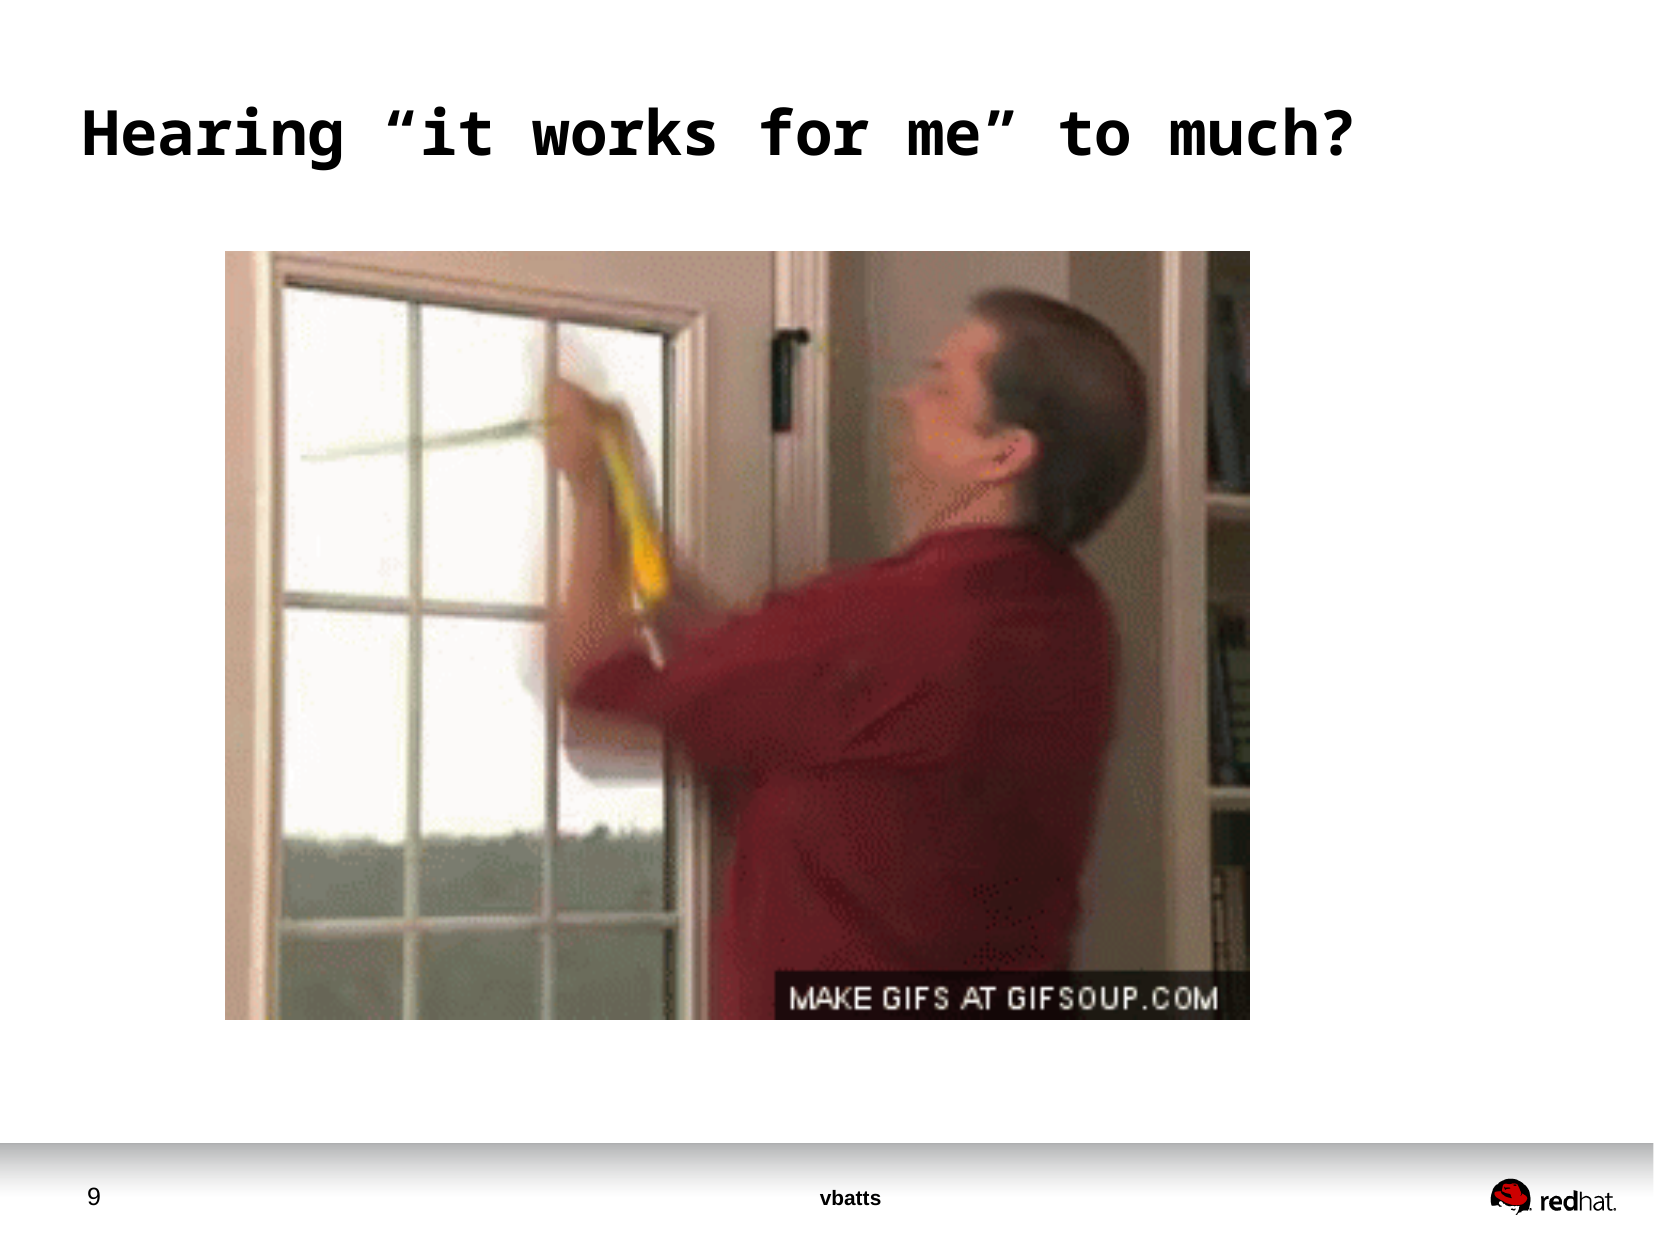

# Hearing “it works for me” to much?